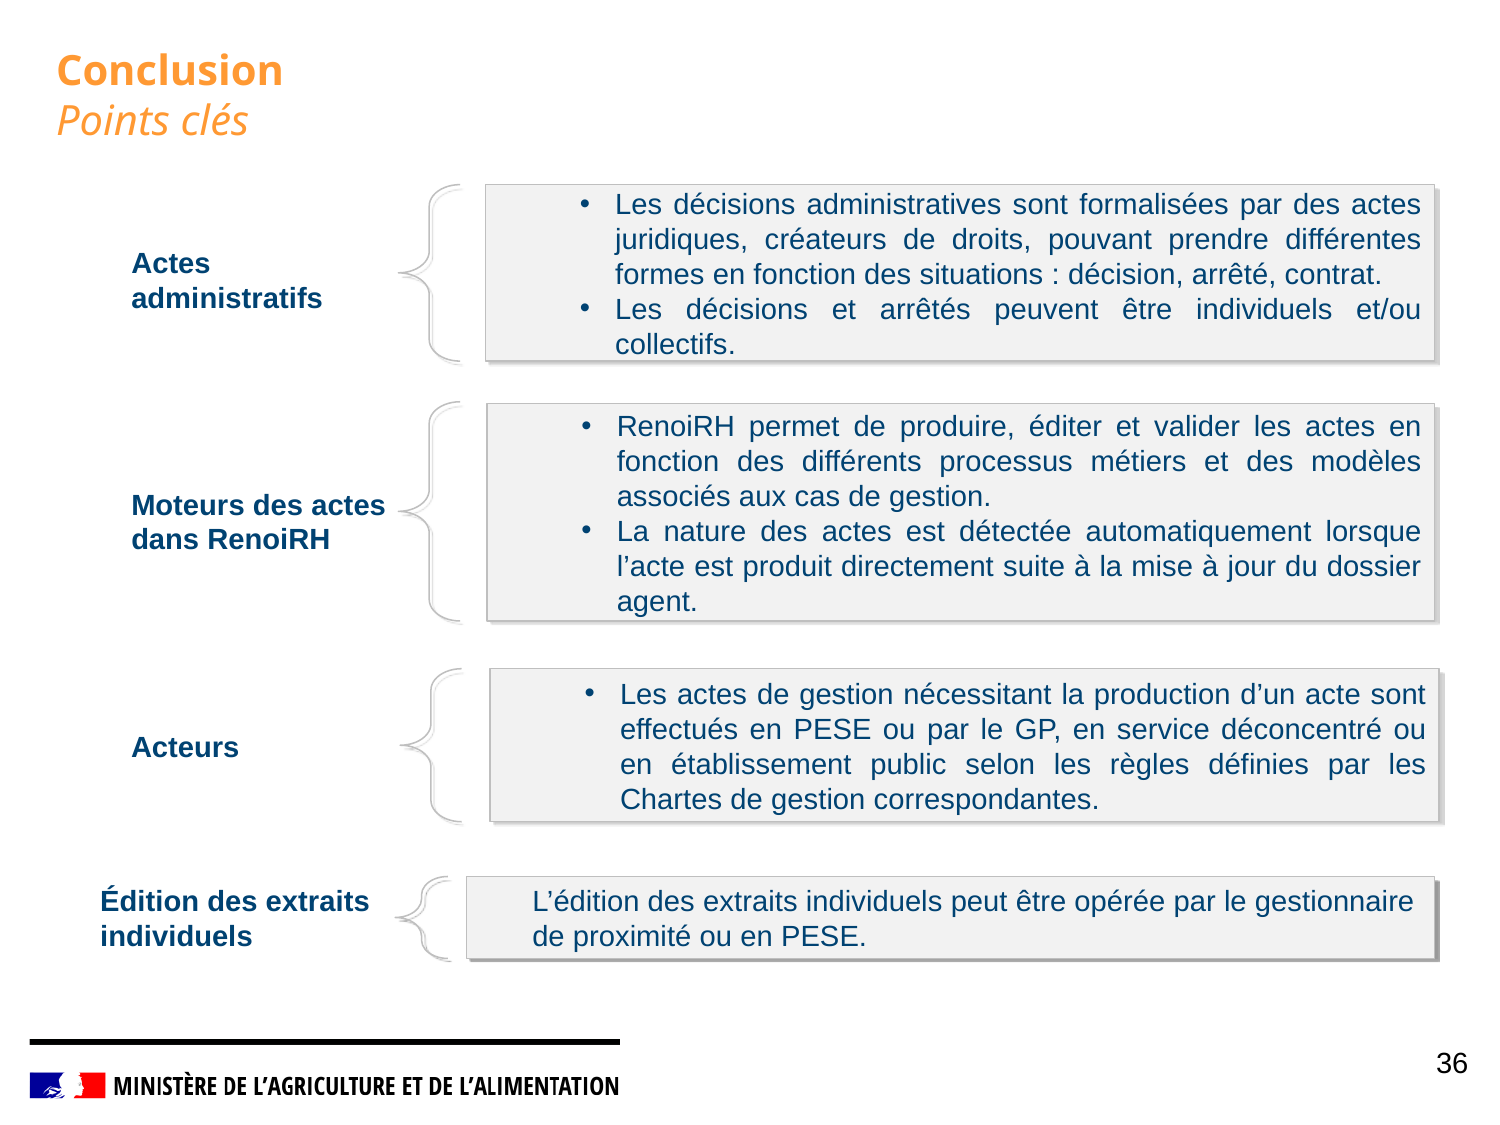

Conclusion
Points clés
Actes administratifs
Les décisions administratives sont formalisées par des actes juridiques, créateurs de droits, pouvant prendre différentes formes en fonction des situations : décision, arrêté, contrat.
Les décisions et arrêtés peuvent être individuels et/ou collectifs.
RenoiRH permet de produire, éditer et valider les actes en fonction des différents processus métiers et des modèles associés aux cas de gestion.
La nature des actes est détectée automatiquement lorsque l’acte est produit directement suite à la mise à jour du dossier agent.
Moteurs des actes dans RenoiRH
Acteurs
Les actes de gestion nécessitant la production d’un acte sont effectués en PESE ou par le GP, en service déconcentré ou en établissement public selon les règles définies par les Chartes de gestion correspondantes.
Édition des extraits individuels
L’édition des extraits individuels peut être opérée par le gestionnaire de proximité ou en PESE.